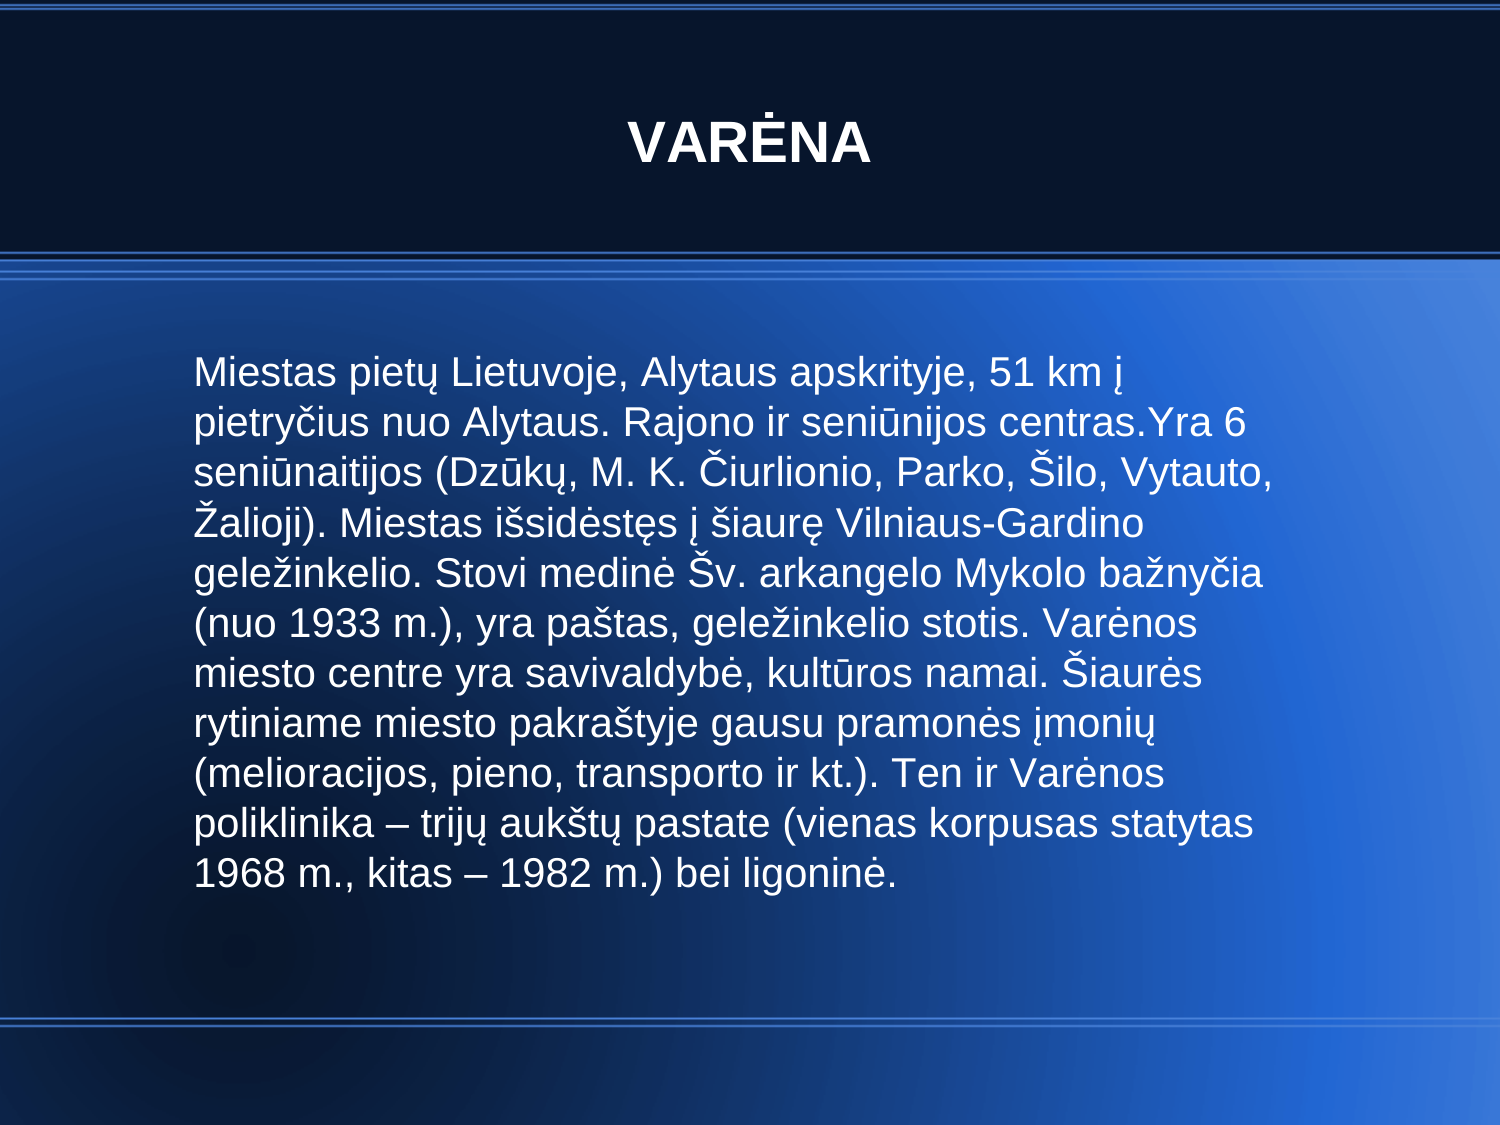

# VARĖNA
Miestas pietų Lietuvoje, Alytaus apskrityje, 51 km į pietryčius nuo Alytaus. Rajono ir seniūnijos centras.Yra 6 seniūnaitijos (Dzūkų, M. K. Čiurlionio, Parko, Šilo, Vytauto, Žalioji). Miestas išsidėstęs į šiaurę Vilniaus-Gardino geležinkelio. Stovi medinė Šv. arkangelo Mykolo bažnyčia (nuo 1933 m.), yra paštas, geležinkelio stotis. Varėnos miesto centre yra savivaldybė, kultūros namai. Šiaurės rytiniame miesto pakraštyje gausu pramonės įmonių (melioracijos, pieno, transporto ir kt.). Ten ir Varėnos poliklinika – trijų aukštų pastate (vienas korpusas statytas 1968 m., kitas – 1982 m.) bei ligoninė.